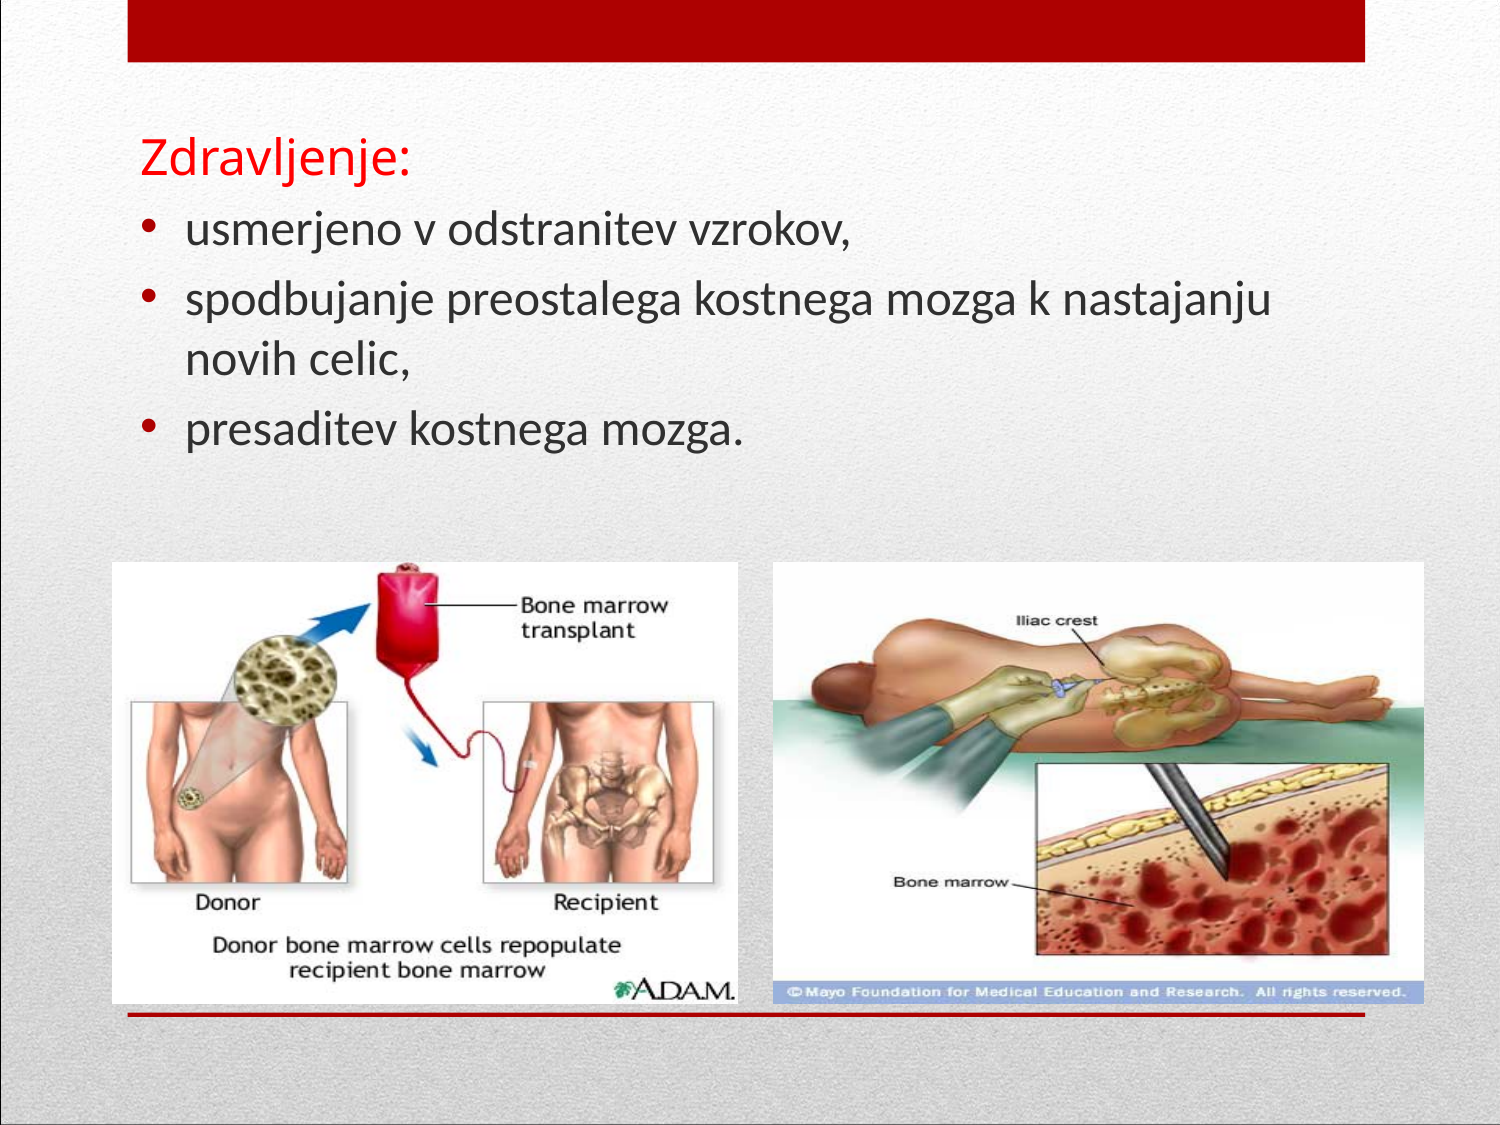

# Zdravljenje:
usmerjeno v odstranitev vzrokov,
spodbujanje preostalega kostnega mozga k nastajanju novih celic,
presaditev kostnega mozga.